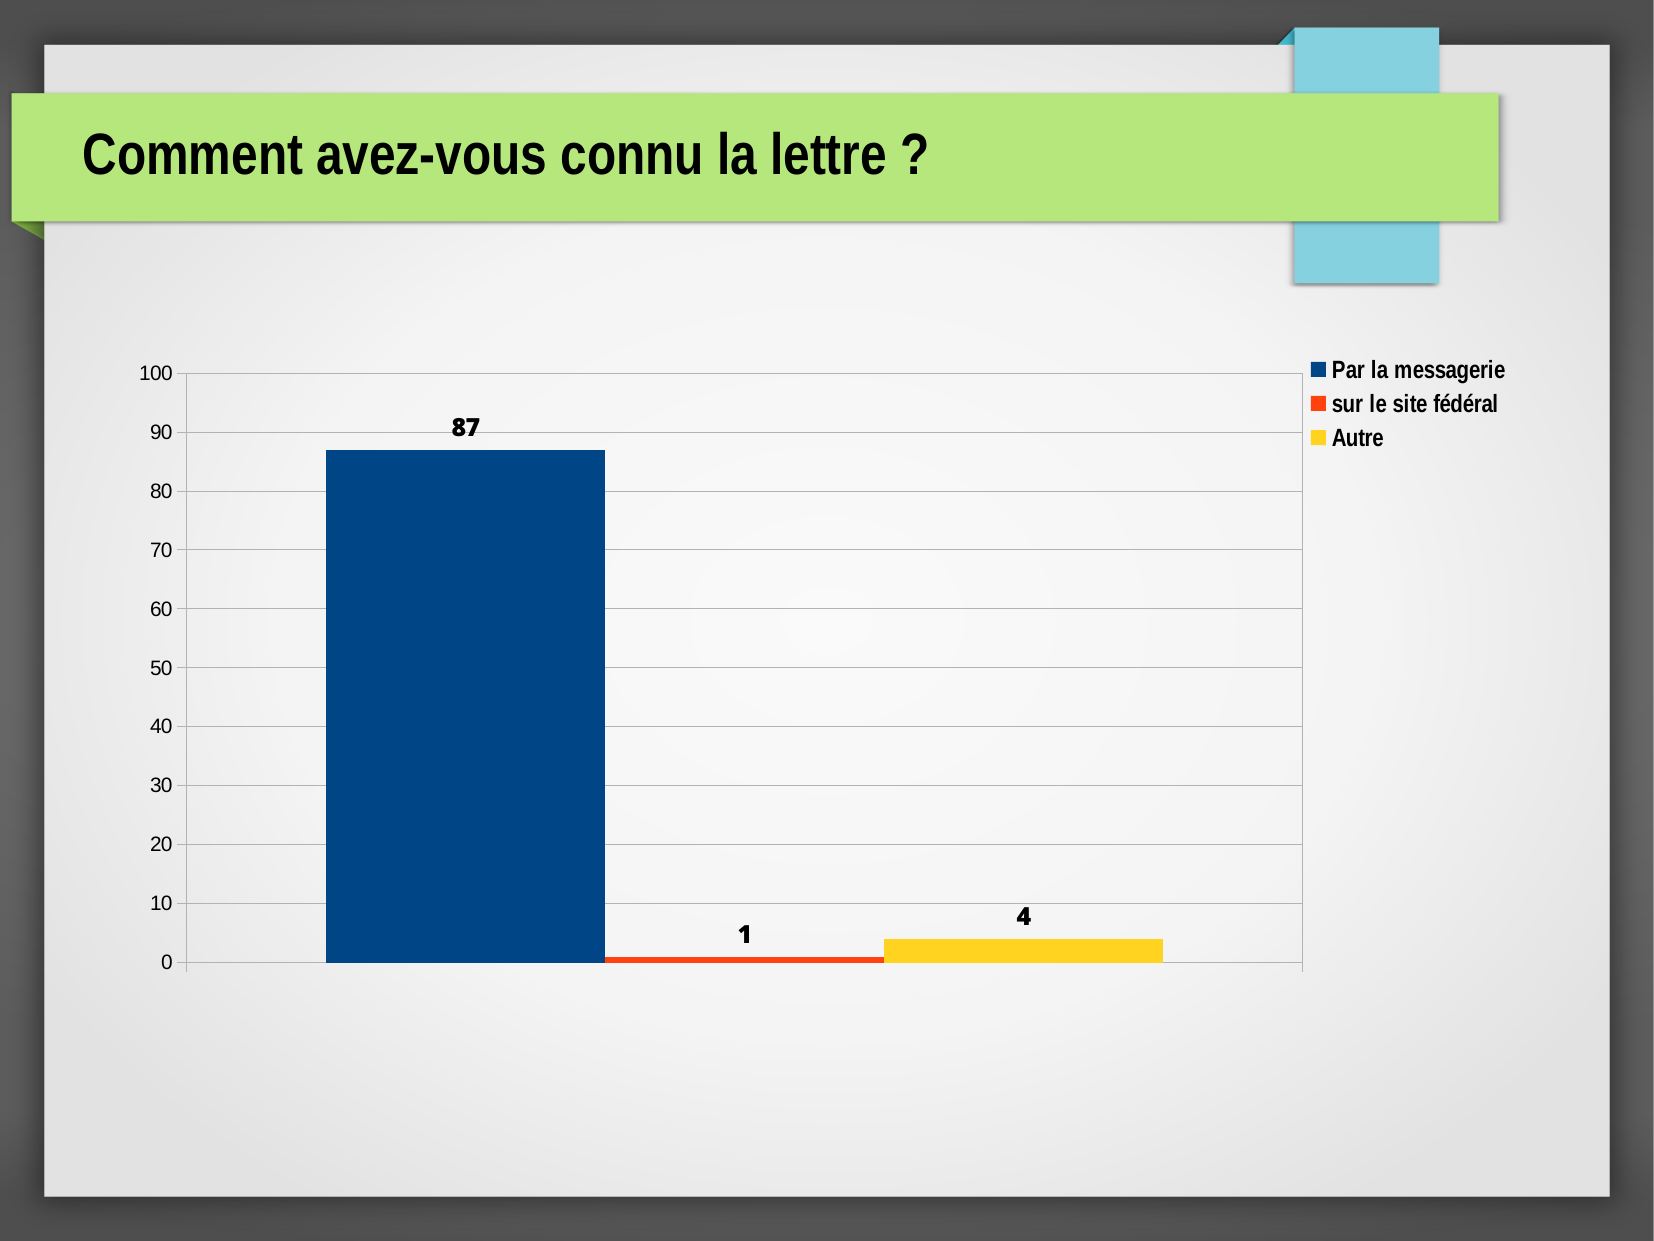

# Comment avez-vous connu la lettre ?
### Chart
| Category | Par la messagerie | sur le site fédéral | Autre |
|---|---|---|---|
| None | 87.0 | 1.0 | 4.0 |